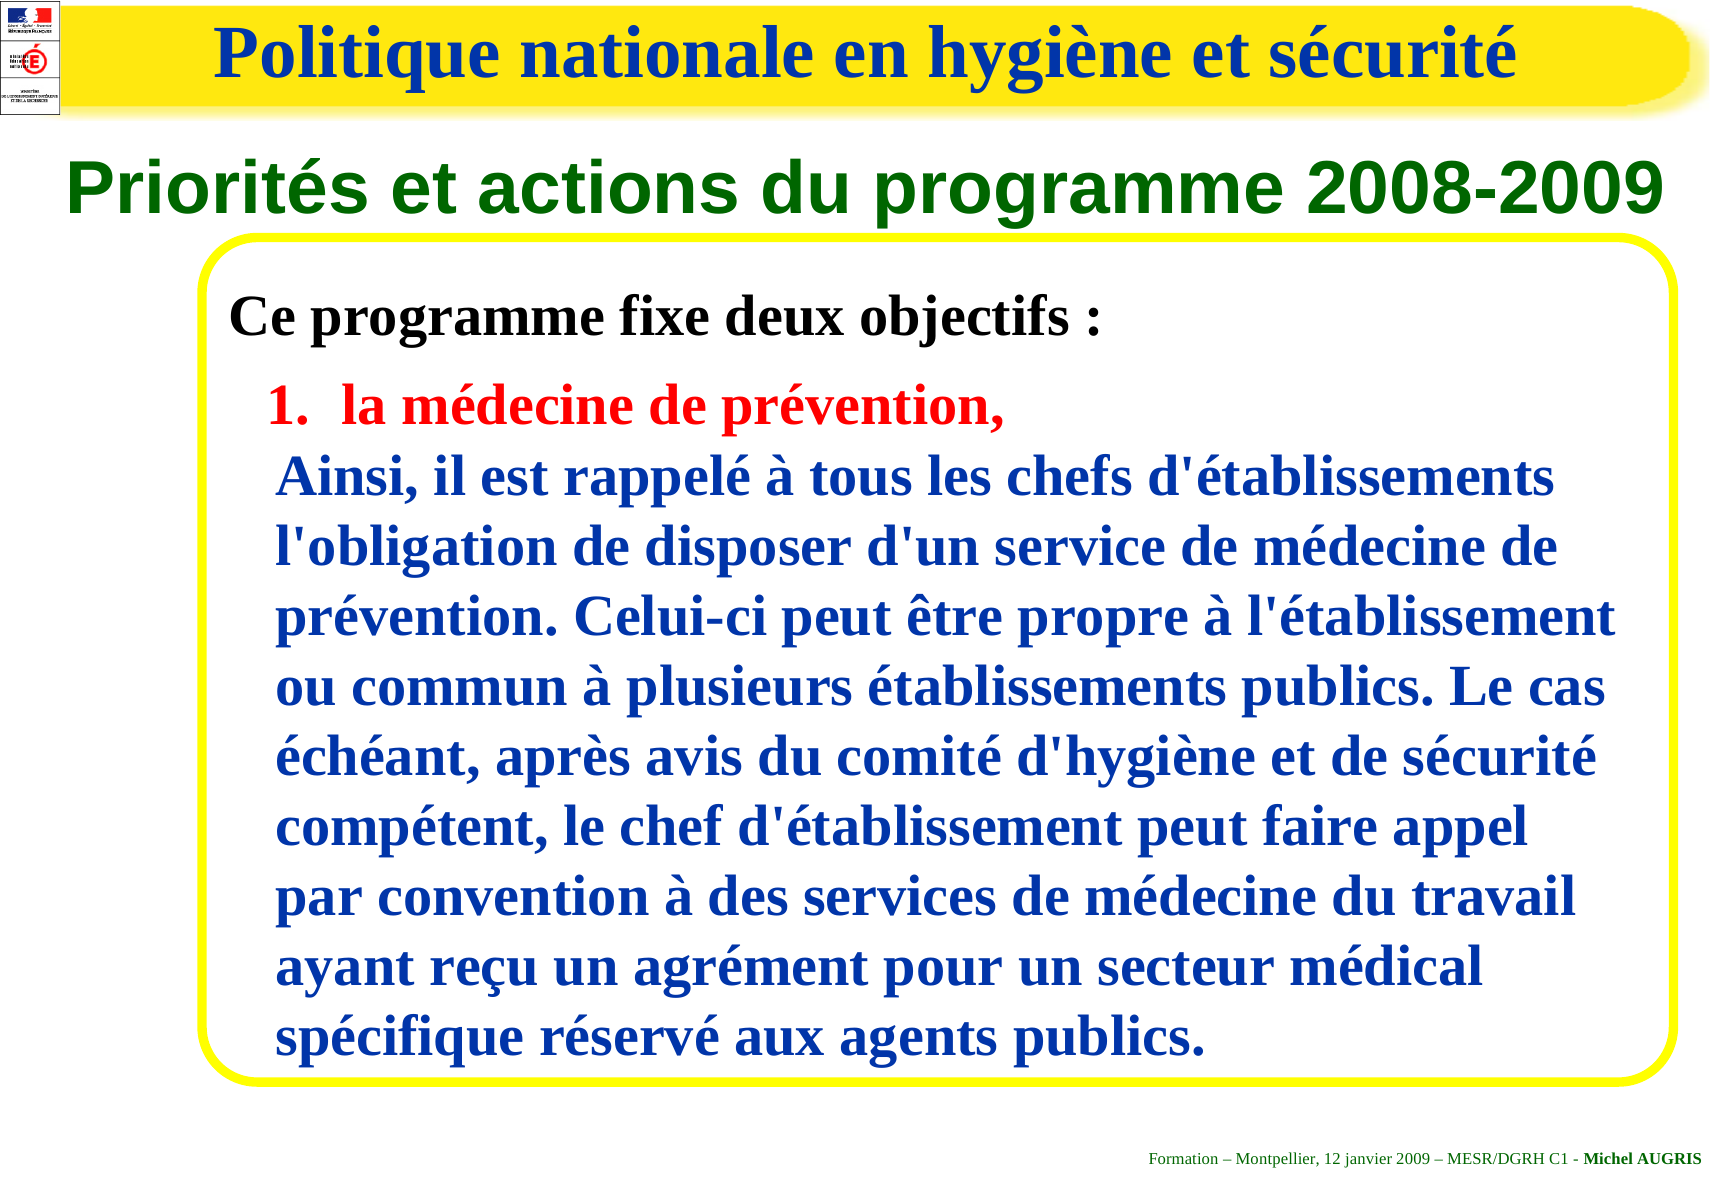

Politique nationale en hygiène et sécurité
Priorités et actions du programme 2008-2009
Ce programme fixe deux objectifs :
la médecine de prévention,
Ainsi, il est rappelé à tous les chefs d'établissements l'obligation de disposer d'un service de médecine de prévention. Celui-ci peut être propre à l'établissement ou commun à plusieurs établissements publics. Le cas échéant, après avis du comité d'hygiène et de sécurité compétent, le chef d'établissement peut faire appel par convention à des services de médecine du travail ayant reçu un agrément pour un secteur médical spécifique réservé aux agents publics.